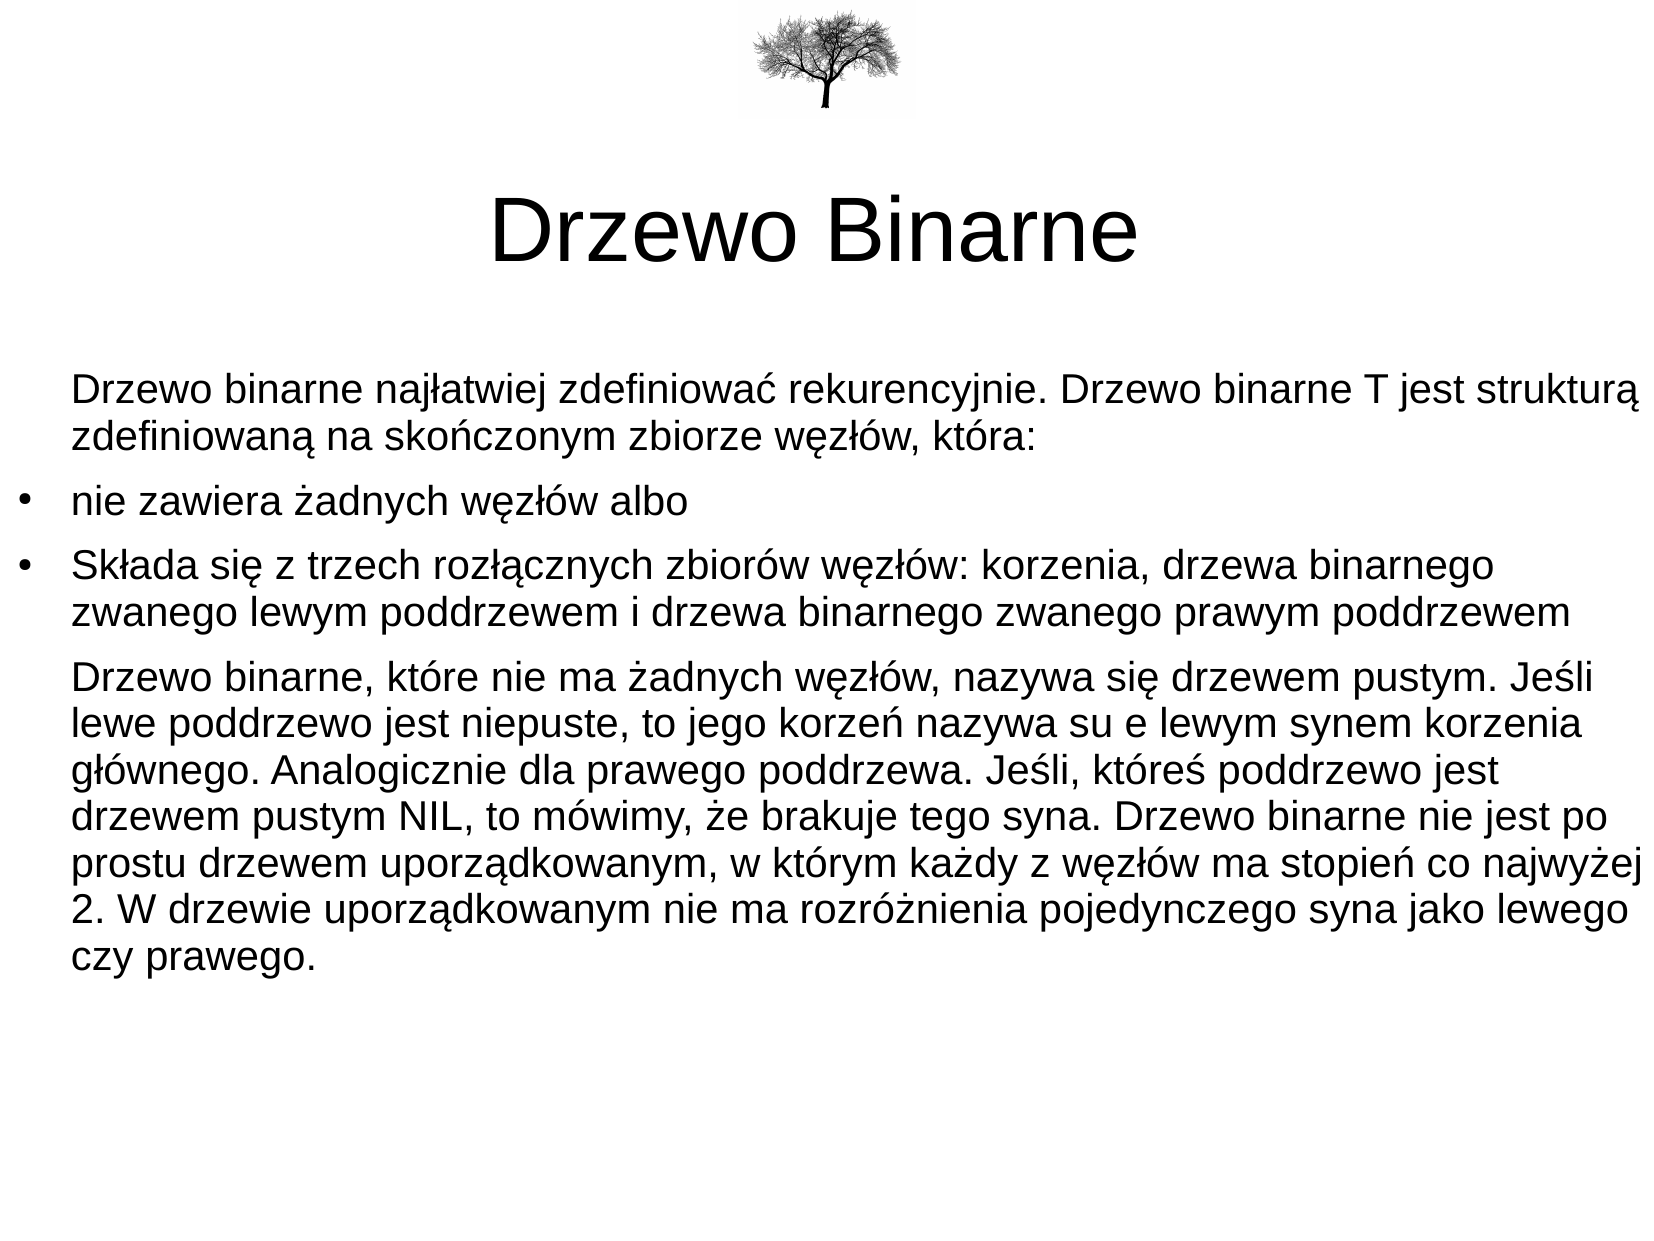

# Drzewo Binarne
Drzewo binarne najłatwiej zdefiniować rekurencyjnie. Drzewo binarne T jest strukturą zdefiniowaną na skończonym zbiorze węzłów, która:
nie zawiera żadnych węzłów albo
Składa się z trzech rozłącznych zbiorów węzłów: korzenia, drzewa binarnego zwanego lewym poddrzewem i drzewa binarnego zwanego prawym poddrzewem
Drzewo binarne, które nie ma żadnych węzłów, nazywa się drzewem pustym. Jeśli lewe poddrzewo jest niepuste, to jego korzeń nazywa su e lewym synem korzenia głównego. Analogicznie dla prawego poddrzewa. Jeśli, któreś poddrzewo jest drzewem pustym NIL, to mówimy, że brakuje tego syna. Drzewo binarne nie jest po prostu drzewem uporządkowanym, w którym każdy z węzłów ma stopień co najwyżej 2. W drzewie uporządkowanym nie ma rozróżnienia pojedynczego syna jako lewego czy prawego.